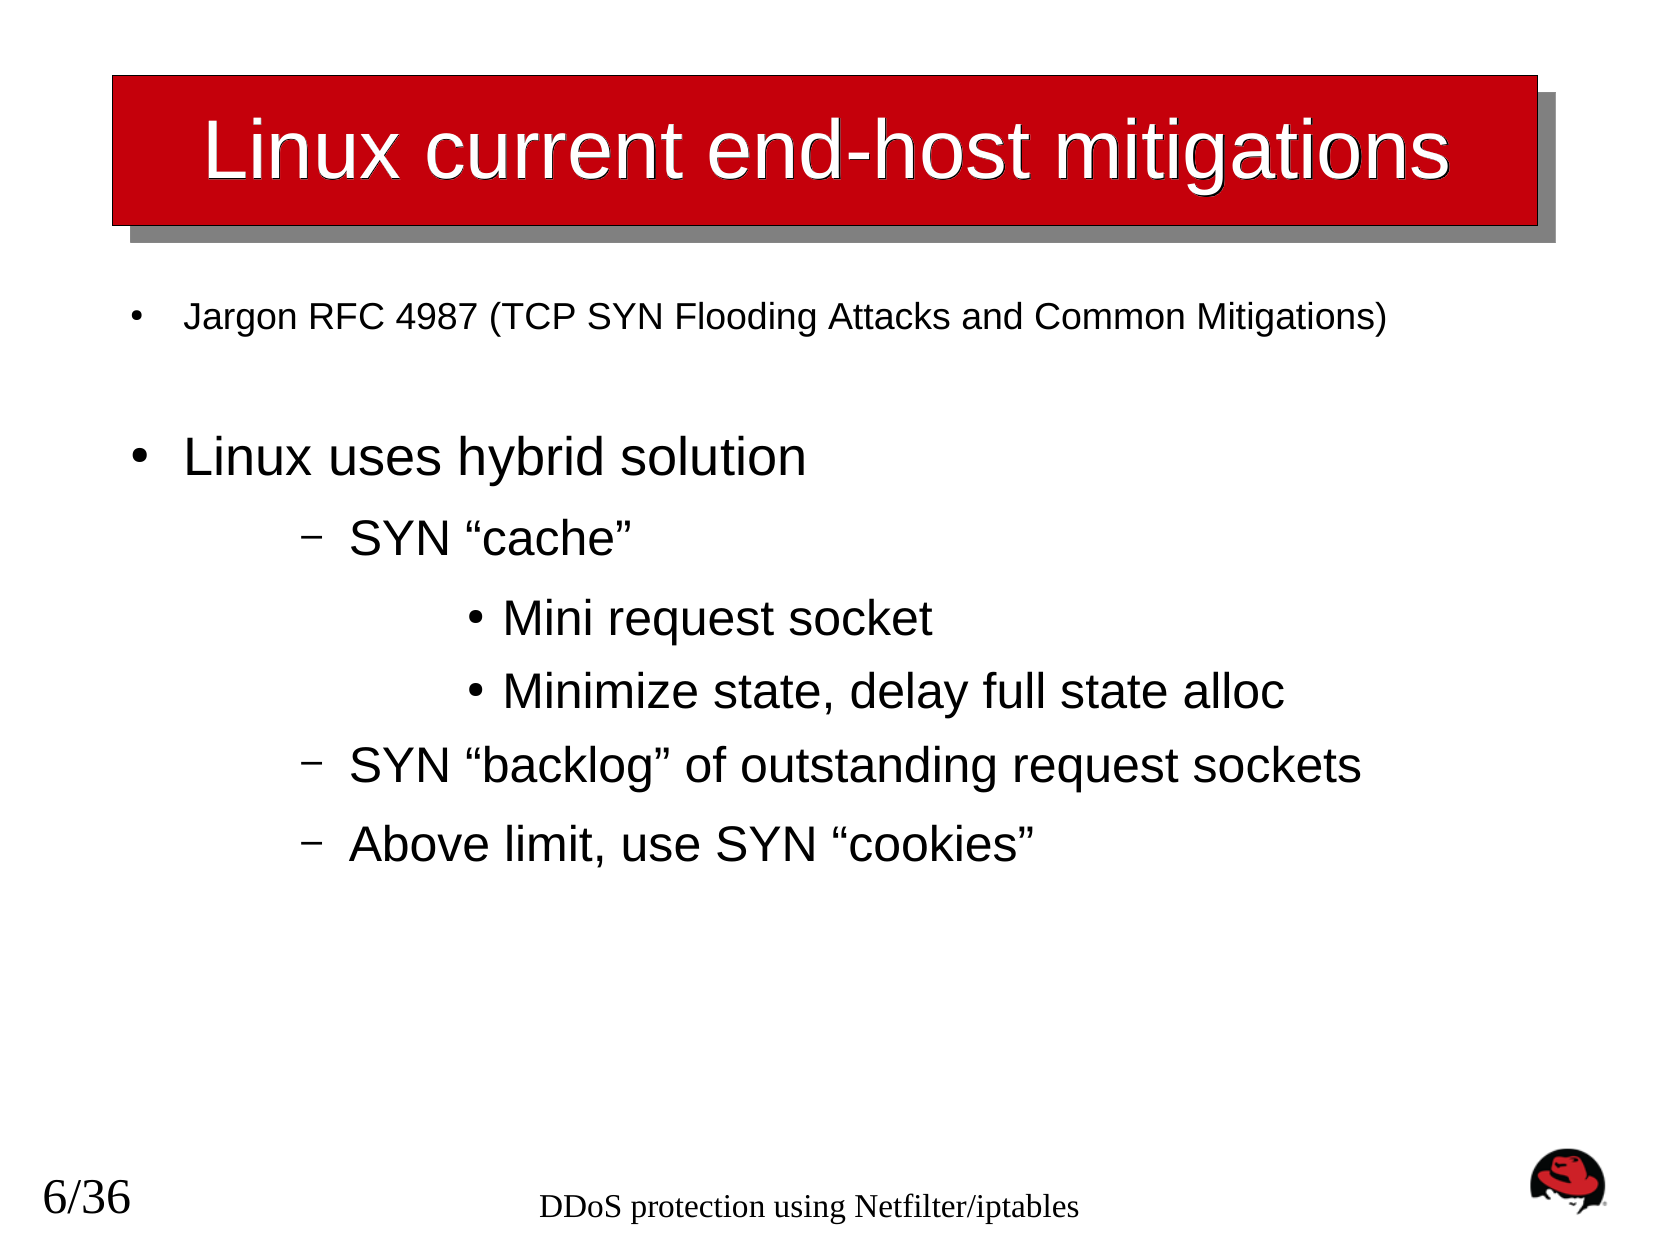

# Linux current end-host mitigations
Jargon RFC 4987 (TCP SYN Flooding Attacks and Common Mitigations)
Linux uses hybrid solution
SYN “cache”
Mini request socket
Minimize state, delay full state alloc
SYN “backlog” of outstanding request sockets
Above limit, use SYN “cookies”